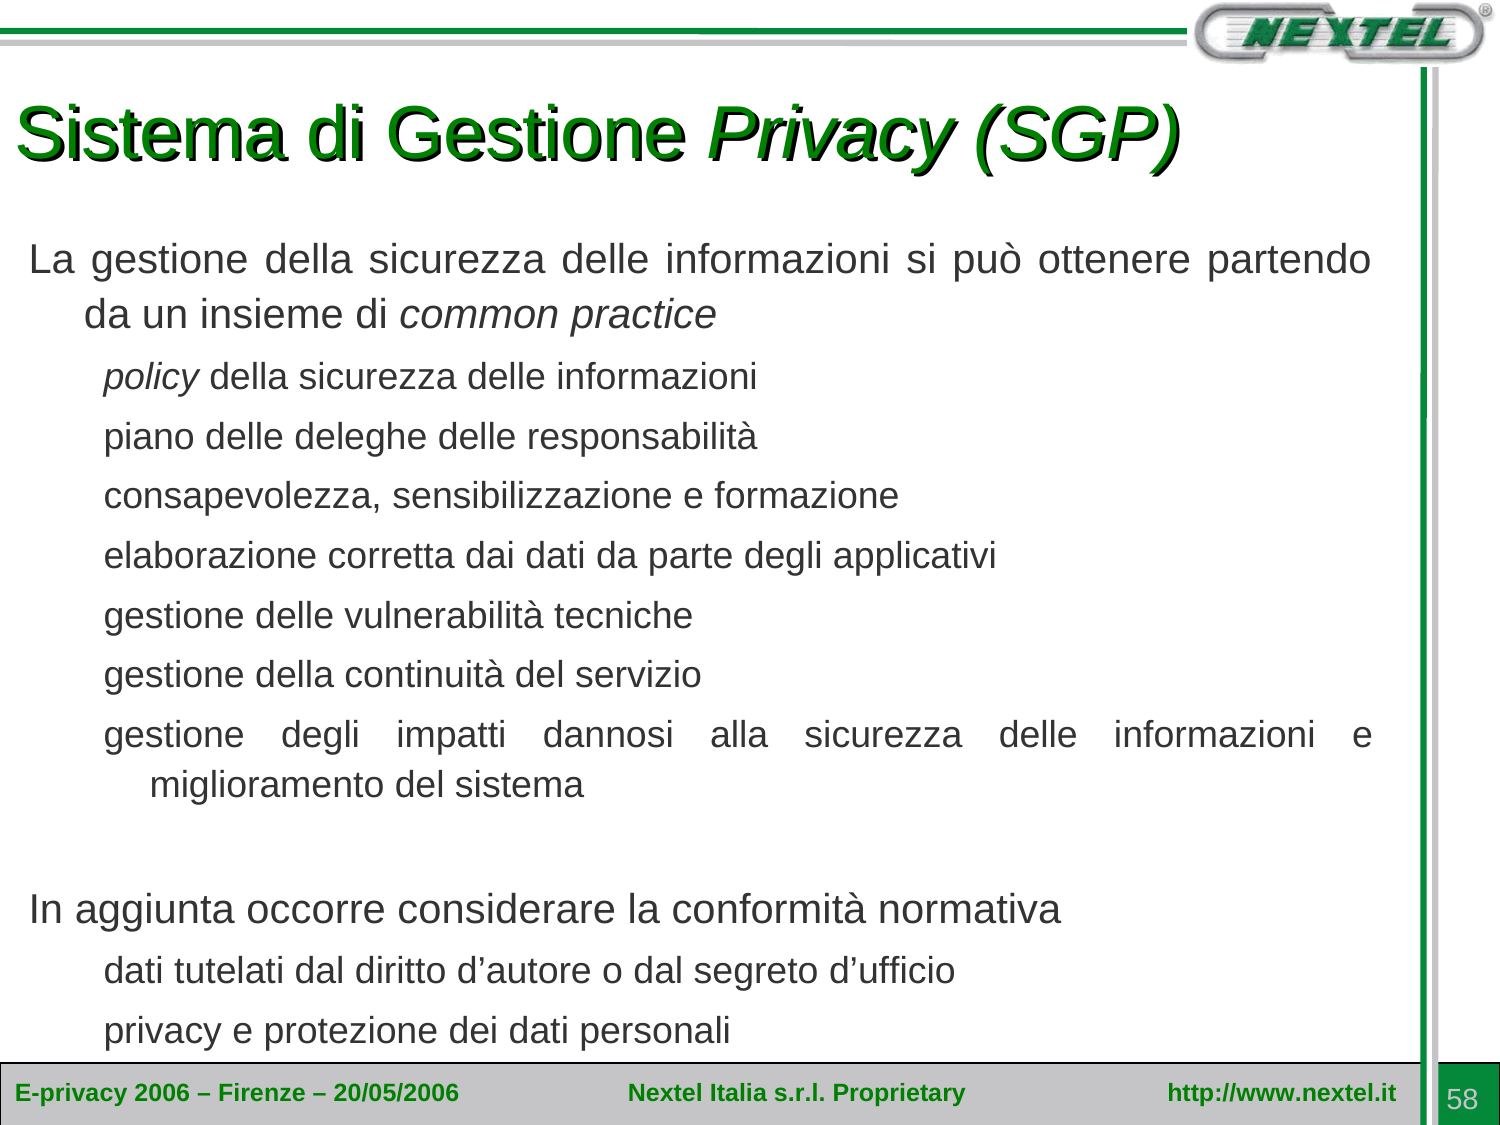

Sistema di Gestione Privacy (SGP)
# La gestione della sicurezza delle informazioni si può ottenere partendo da un insieme di common practice
policy della sicurezza delle informazioni
piano delle deleghe delle responsabilità
consapevolezza, sensibilizzazione e formazione
elaborazione corretta dai dati da parte degli applicativi
gestione delle vulnerabilità tecniche
gestione della continuità del servizio
gestione degli impatti dannosi alla sicurezza delle informazioni e miglioramento del sistema
In aggiunta occorre considerare la conformità normativa
dati tutelati dal diritto d’autore o dal segreto d’ufficio
privacy e protezione dei dati personali
58